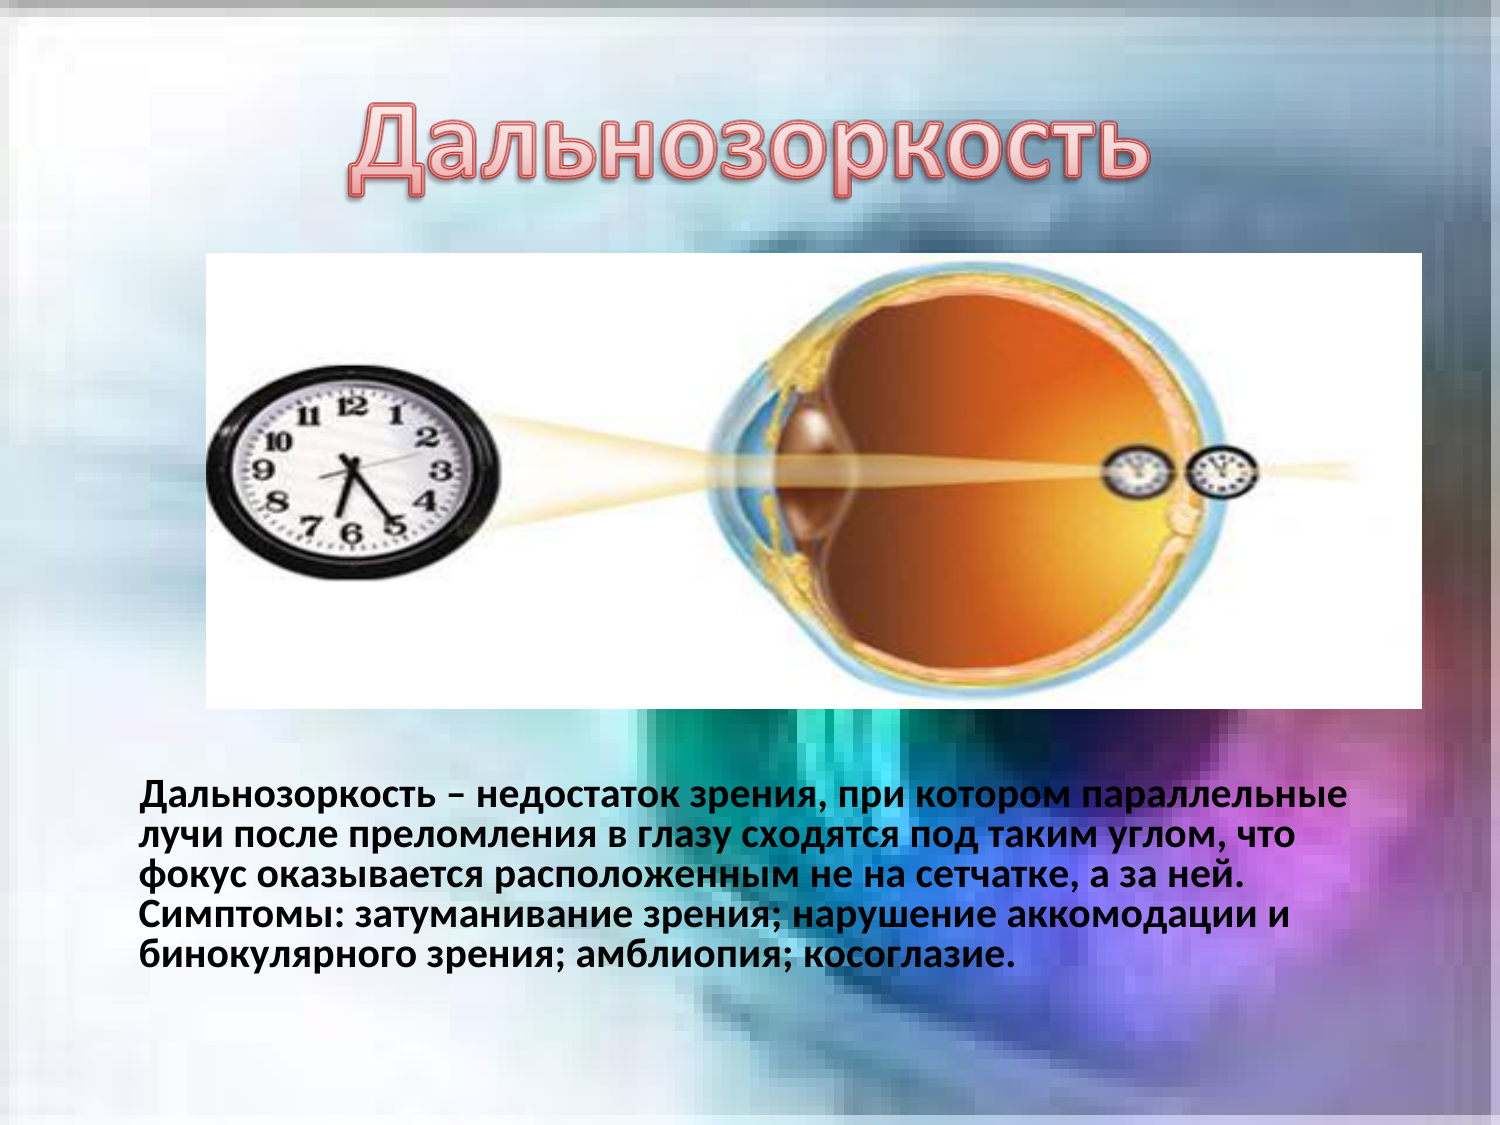

Дальнозоркость – недостаток зрения, при котором параллельные лучи после преломления в глазу сходятся под таким углом, что фокус оказывается расположенным не на сетчатке, а за ней.
Симптомы: затуманивание зрения; нарушение аккомодации и бинокулярного зрения; амблиопия; косоглазие.